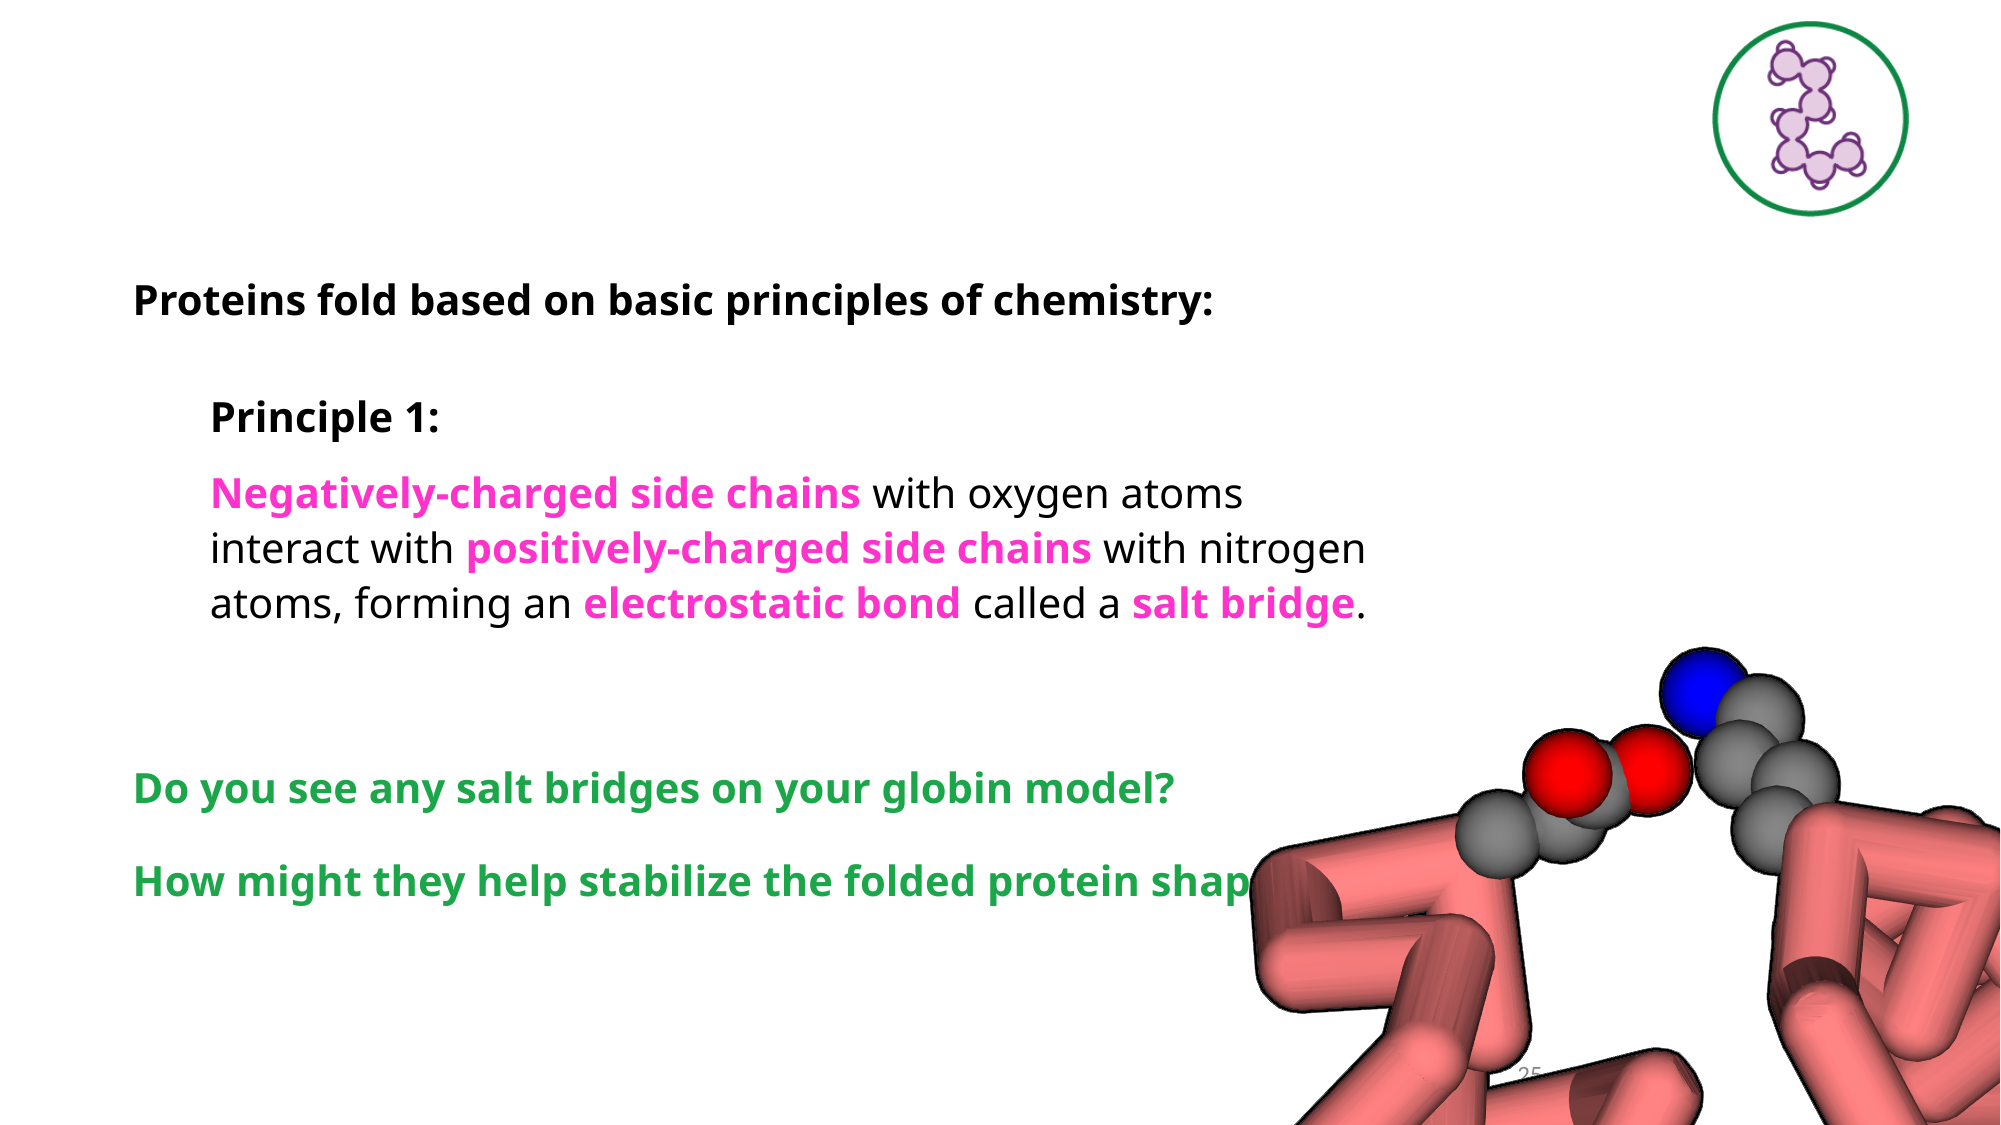

Tertiary Structure: Electrostatic Bonds
Proteins fold based on basic principles of chemistry:
Principle 1:
Negatively-charged side chains with oxygen atoms interact with positively-charged side chains with nitrogen atoms, forming an electrostatic bond called a salt bridge.
Do you see any salt bridges on your globin model?
How might they help stabilize the folded protein shape?